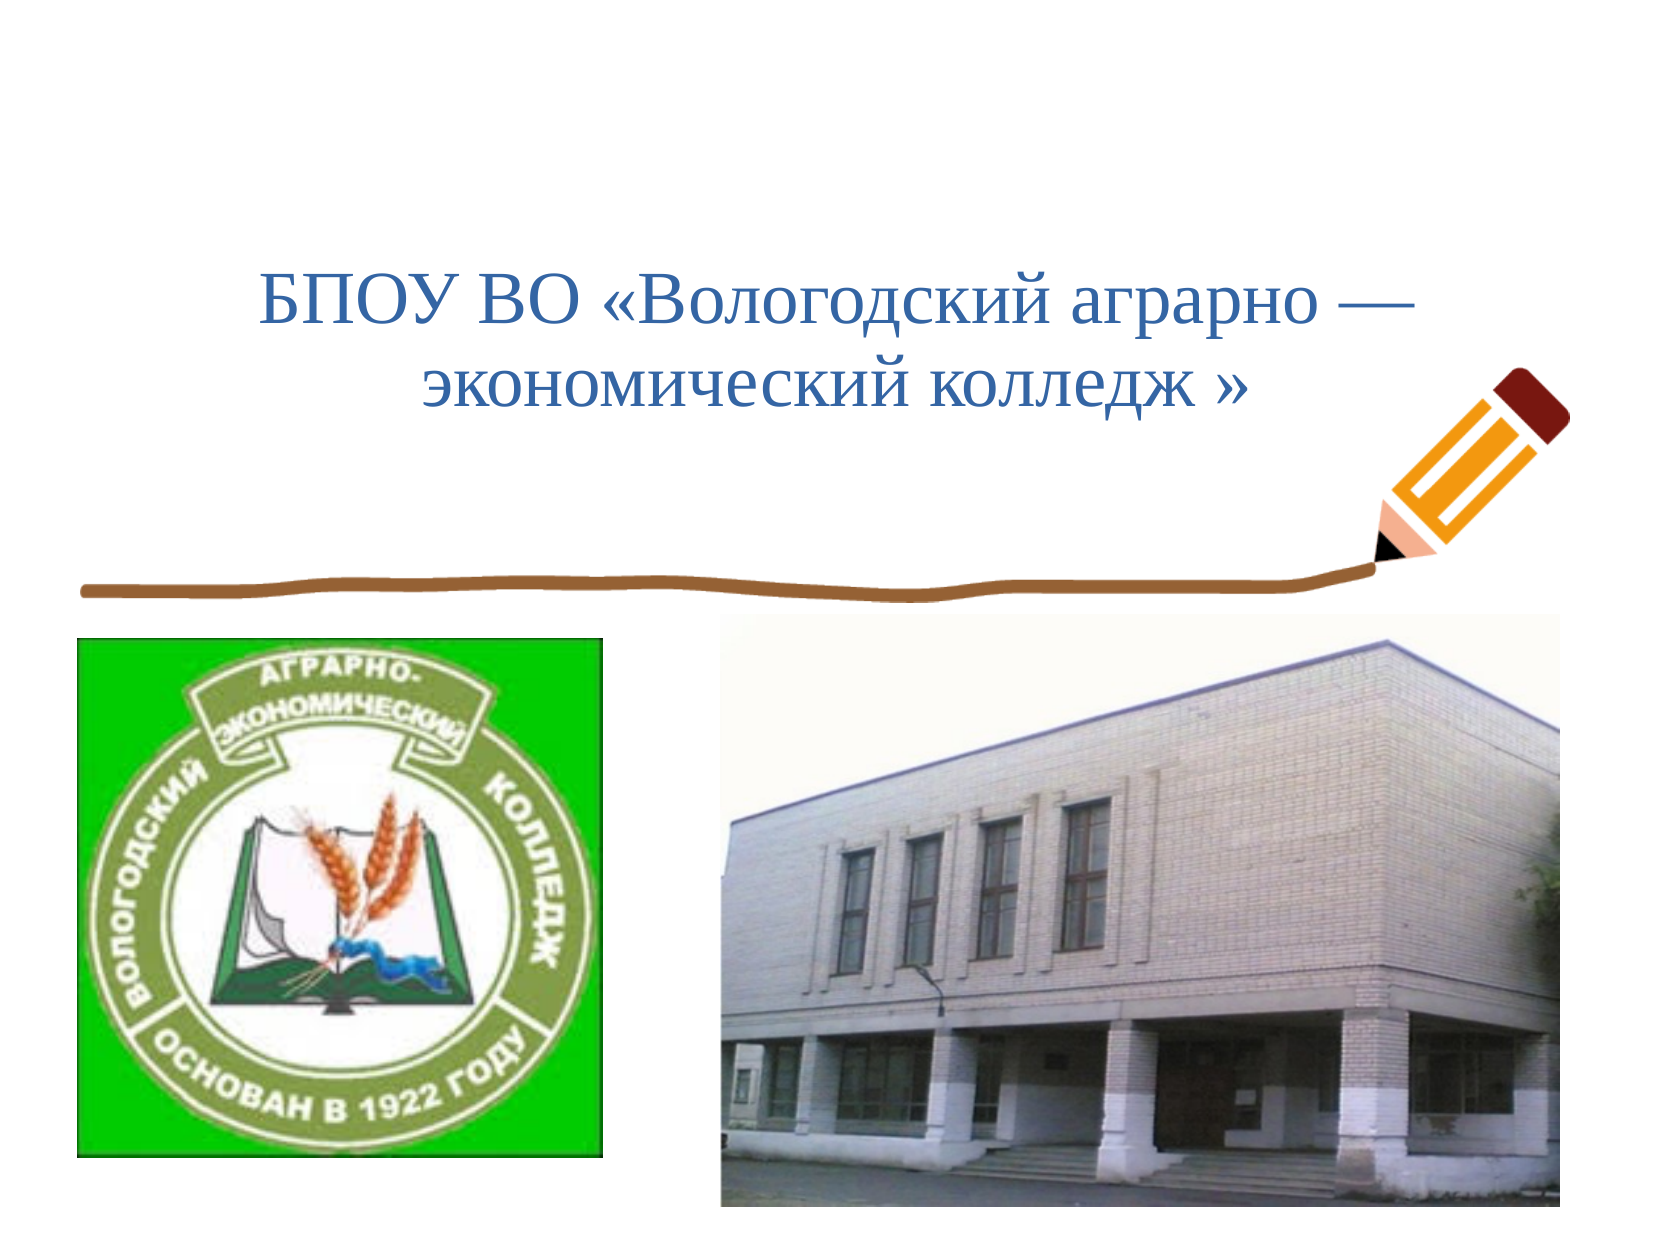

# БПОУ ВО «Вологодский аграрно — экономический колледж »